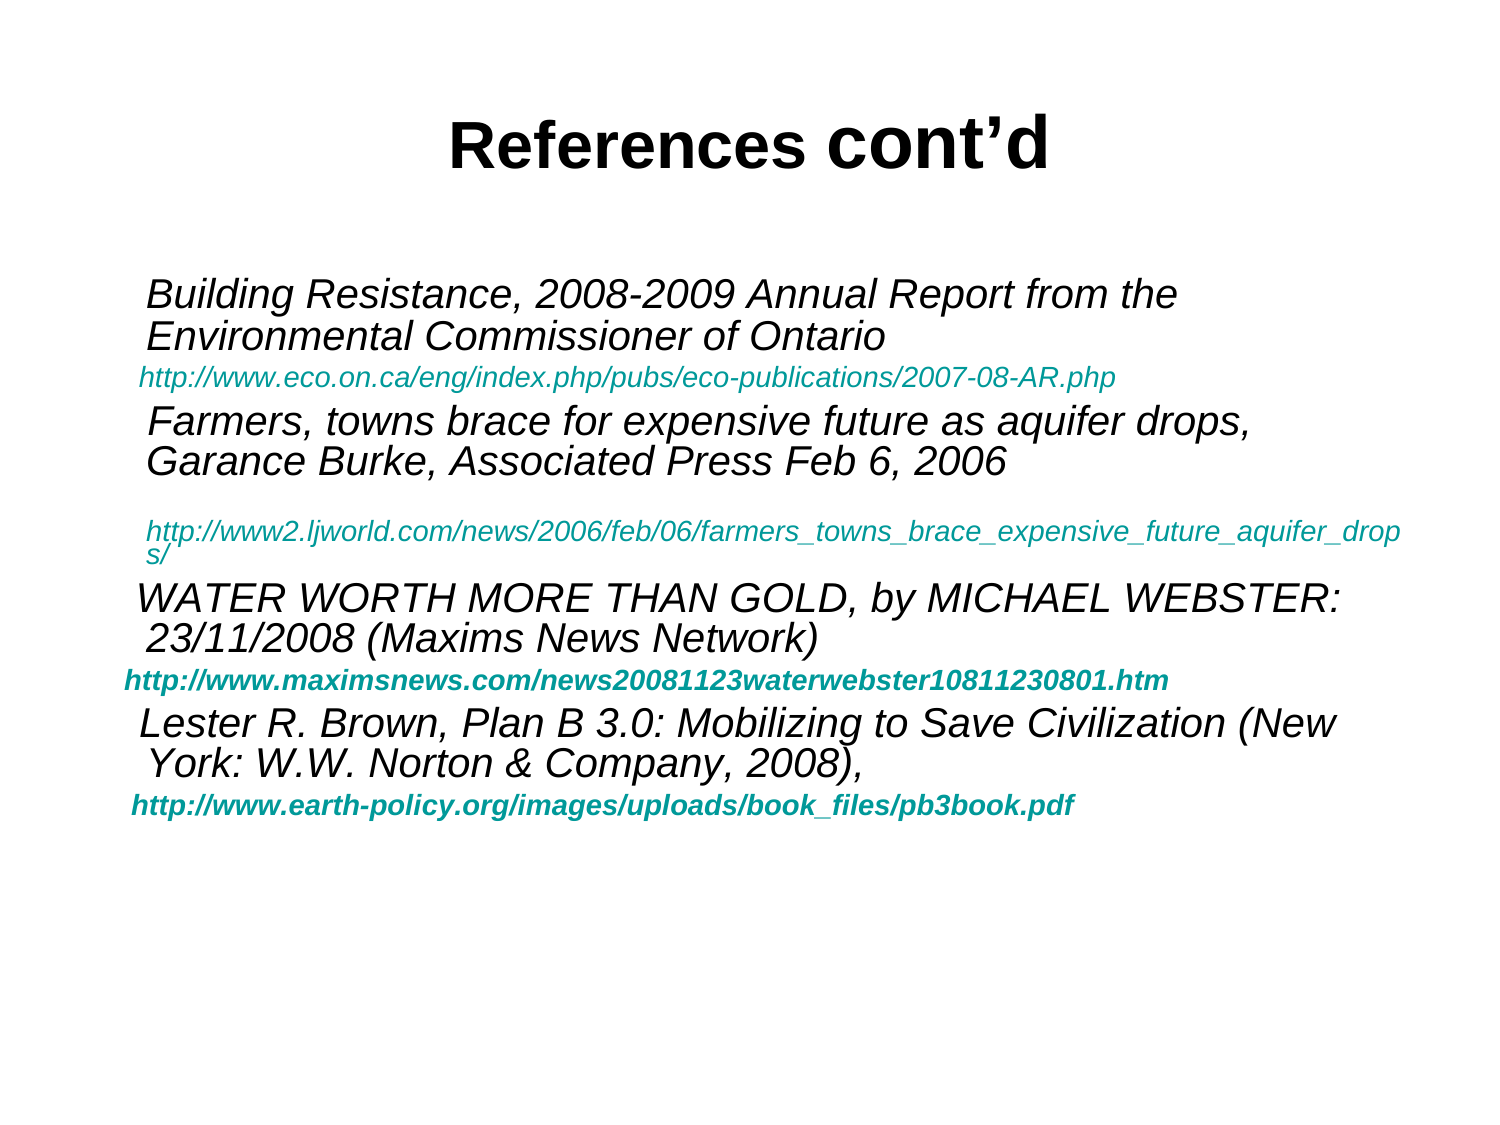

# References cont’d
 Building Resistance, 2008-2009 Annual Report from the Environmental Commissioner of Ontario
 http://www.eco.on.ca/eng/index.php/pubs/eco-publications/2007-08-AR.php
 Farmers, towns brace for expensive future as aquifer drops, Garance Burke, Associated Press Feb 6, 2006
 http://www2.ljworld.com/news/2006/feb/06/farmers_towns_brace_expensive_future_aquifer_drops/
 WATER WORTH MORE THAN GOLD, by MICHAEL WEBSTER: 23/11/2008 (Maxims News Network)
 http://www.maximsnews.com/news20081123waterwebster10811230801.htm
 Lester R. Brown, Plan B 3.0: Mobilizing to Save Civilization (New York: W.W. Norton & Company, 2008),
 http://www.earth-policy.org/images/uploads/book_files/pb3book.pdf